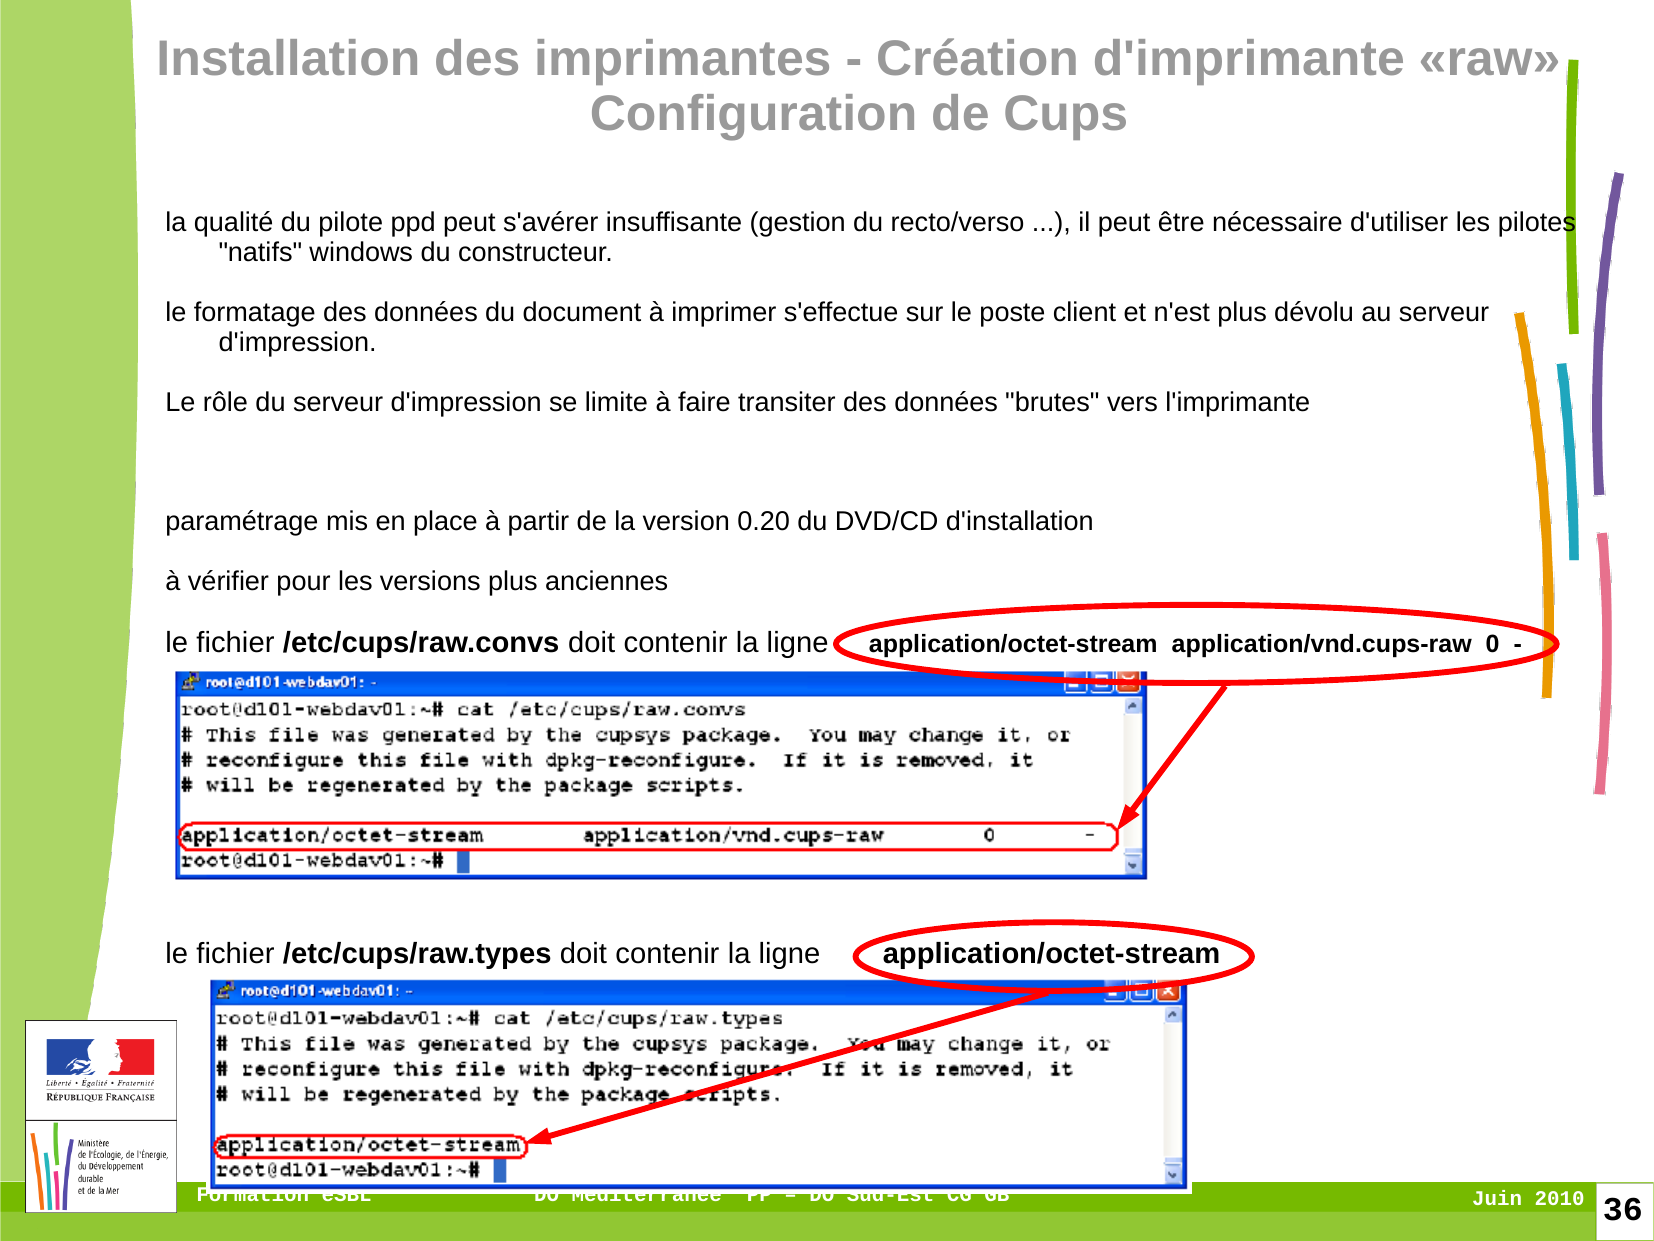

# Installation des imprimantes - Création d'imprimante «raw» Configuration de Cups
la qualité du pilote ppd peut s'avérer insuffisante (gestion du recto/verso ...), il peut être nécessaire d'utiliser les pilotes "natifs" windows du constructeur.
le formatage des données du document à imprimer s'effectue sur le poste client et n'est plus dévolu au serveur d'impression.
Le rôle du serveur d'impression se limite à faire transiter des données "brutes" vers l'imprimante
paramétrage mis en place à partir de la version 0.20 du DVD/CD d'installation
à vérifier pour les versions plus anciennes
le fichier /etc/cups/raw.convs doit contenir la ligne application/octet-stream application/vnd.cups-raw 0 -
le fichier /etc/cups/raw.types doit contenir la ligne	application/octet-stream
36